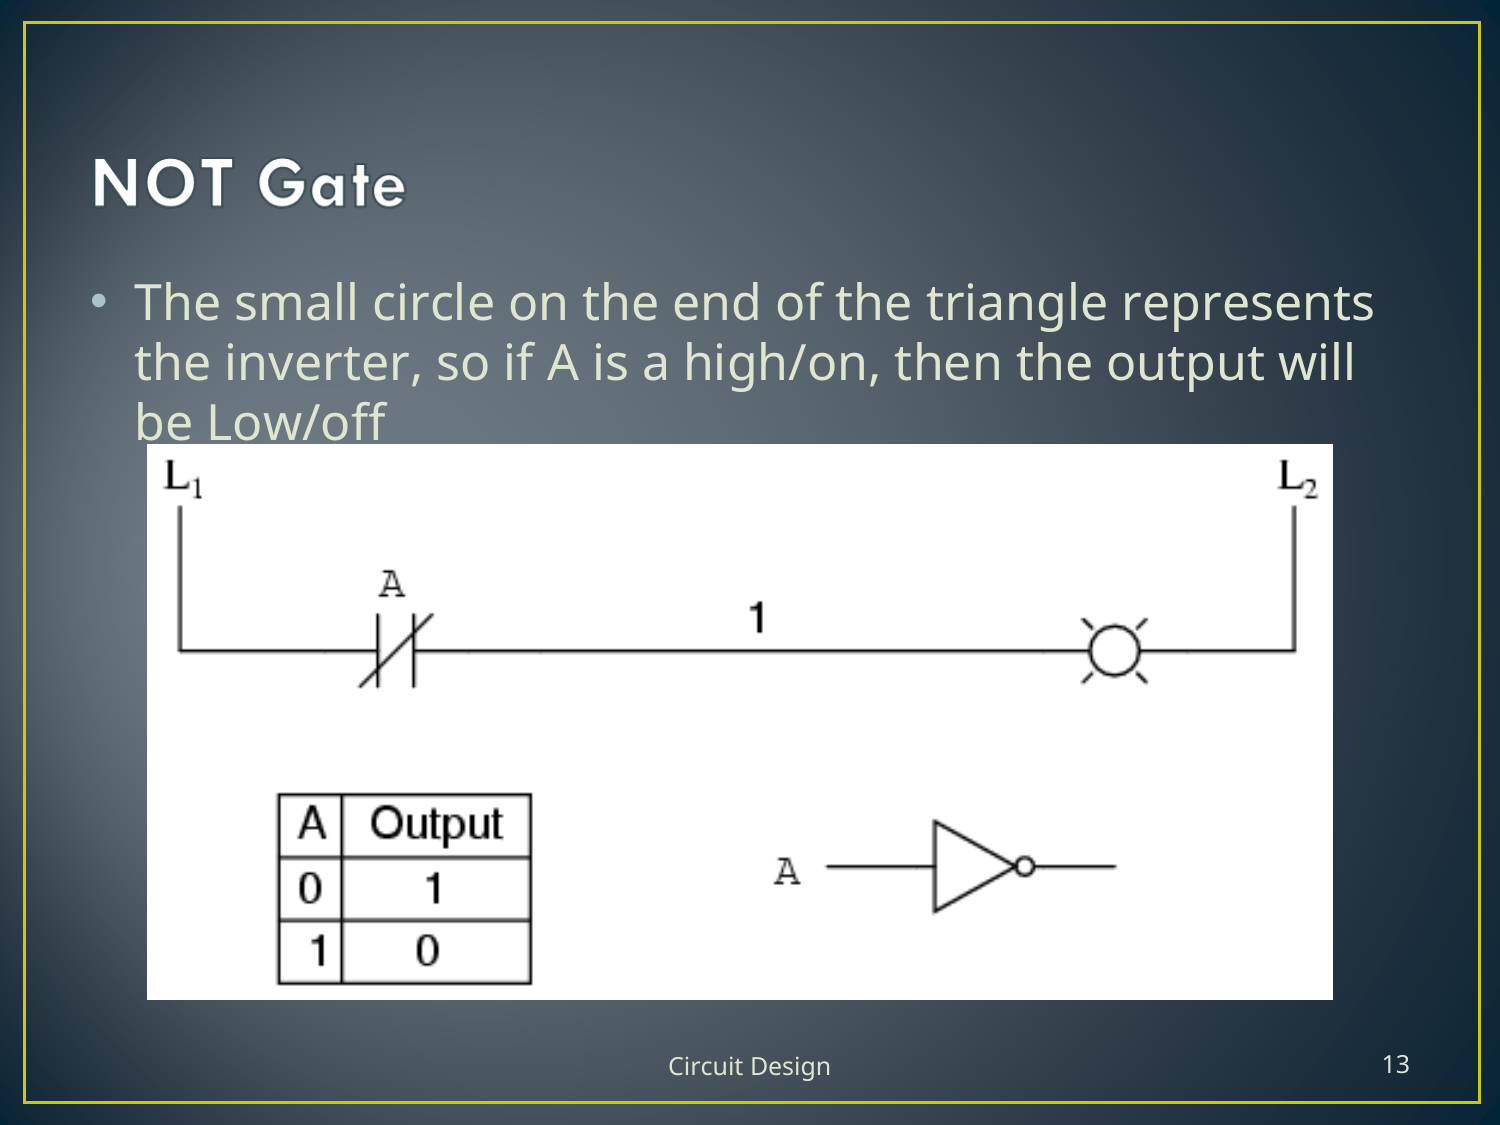

# The small circle on the end of the triangle represents the inverter, so if A is a high/on, then the output will be Low/off
Circuit Design